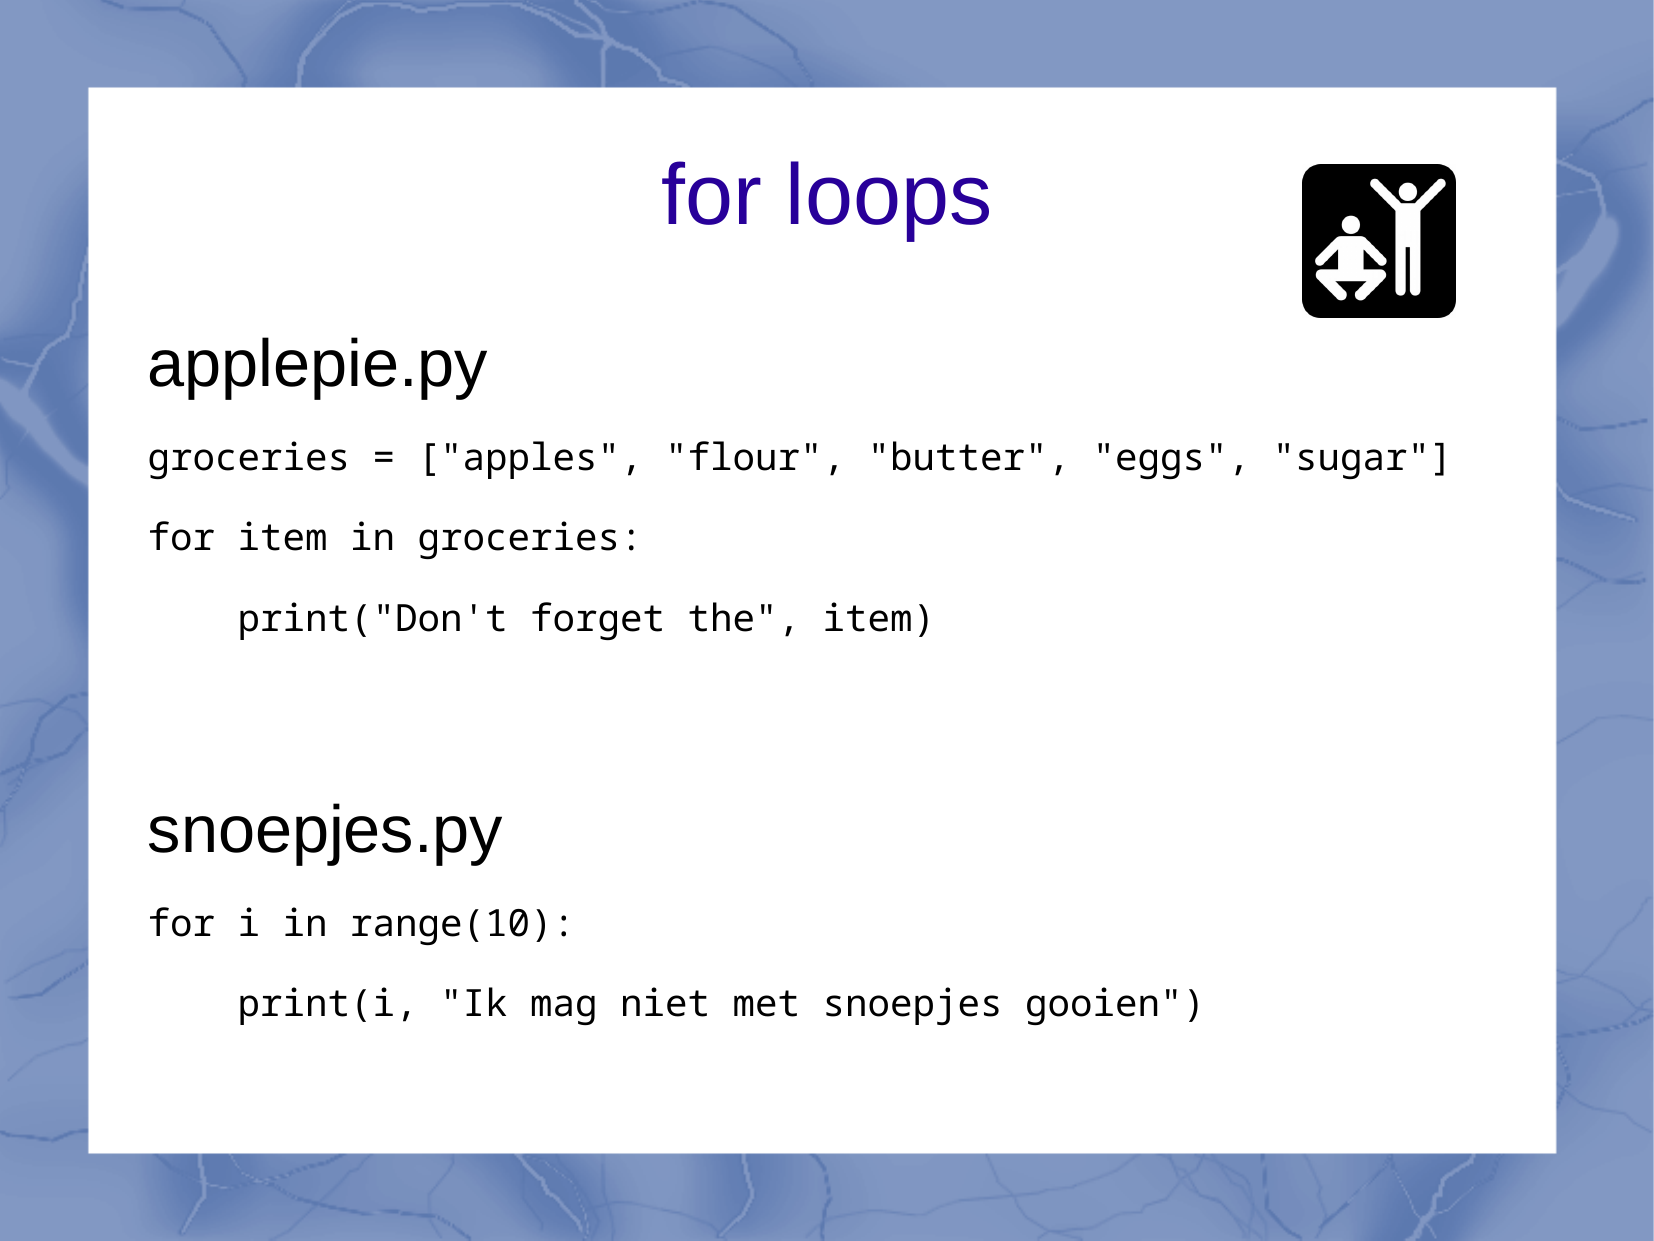

# for loops
applepie.py
groceries = ["apples", "flour", "butter", "eggs", "sugar"]
for item in groceries:
 print("Don't forget the", item)
snoepjes.py
for i in range(10):
 print(i, "Ik mag niet met snoepjes gooien")